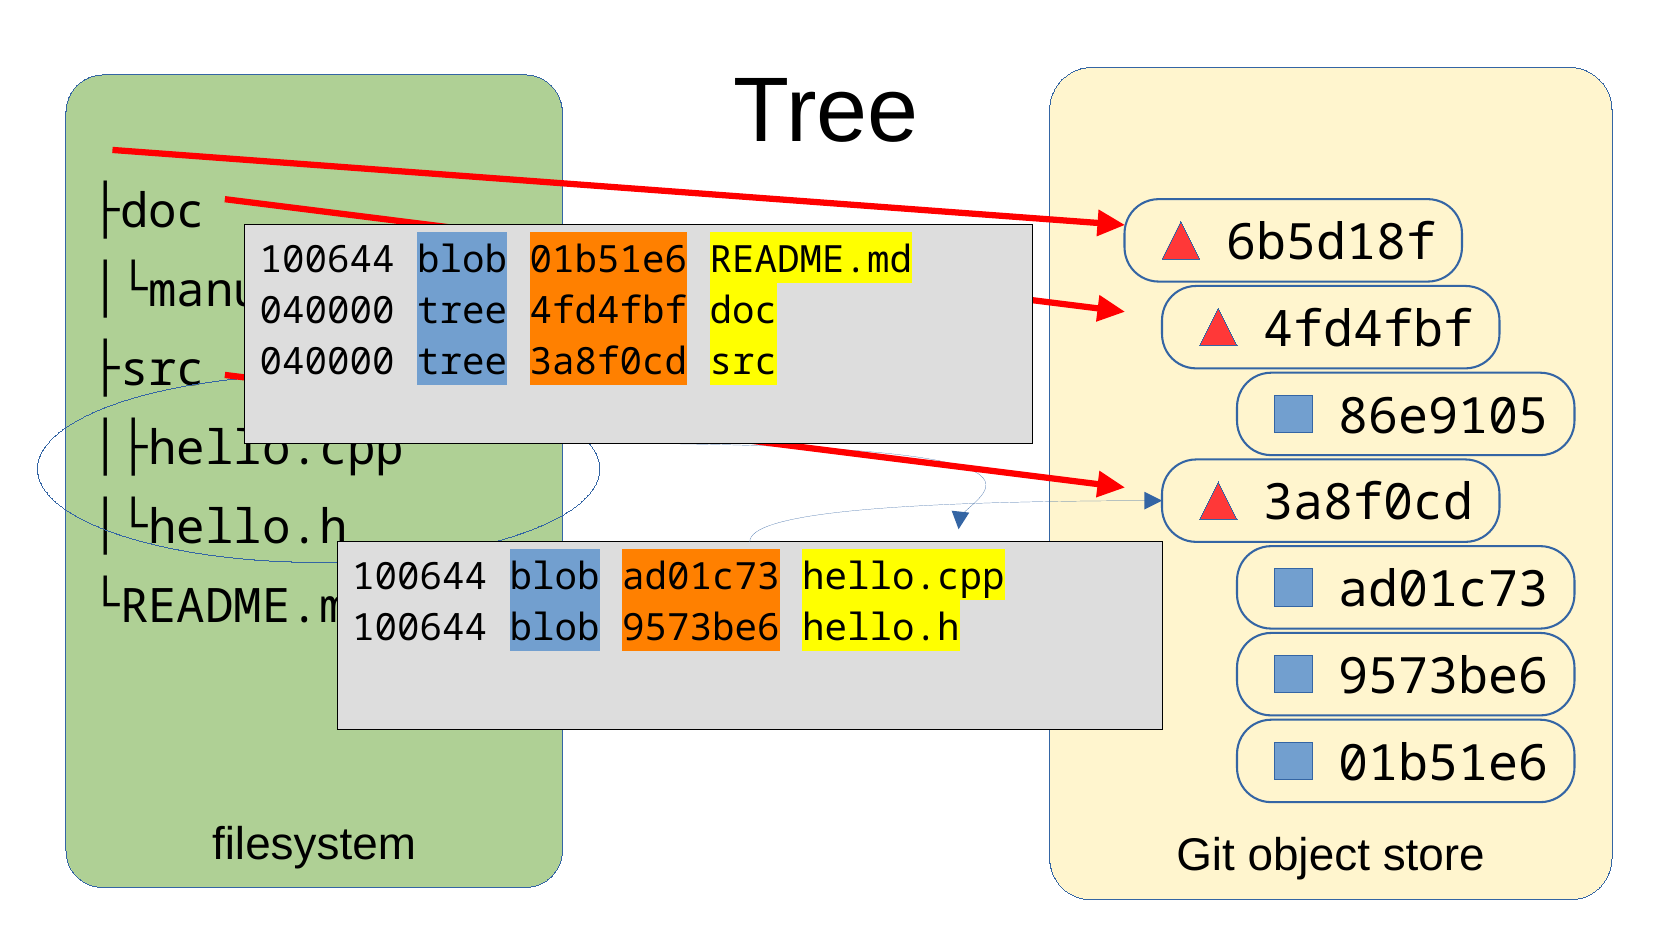

# Tree
Git object store
filesystem
├doc
│└manual.txt
├src
│├hello.cpp
│└hello.h
└README.md
6b5d18f
100644 blob 01b51e6	README.md
040000 tree 4fd4fbf	doc
040000 tree 3a8f0cd	src
4fd4fbf
86e9105
3a8f0cd
100644 blob ad01c73	hello.cpp
100644 blob 9573be6	hello.h
ad01c73
9573be6
01b51e6